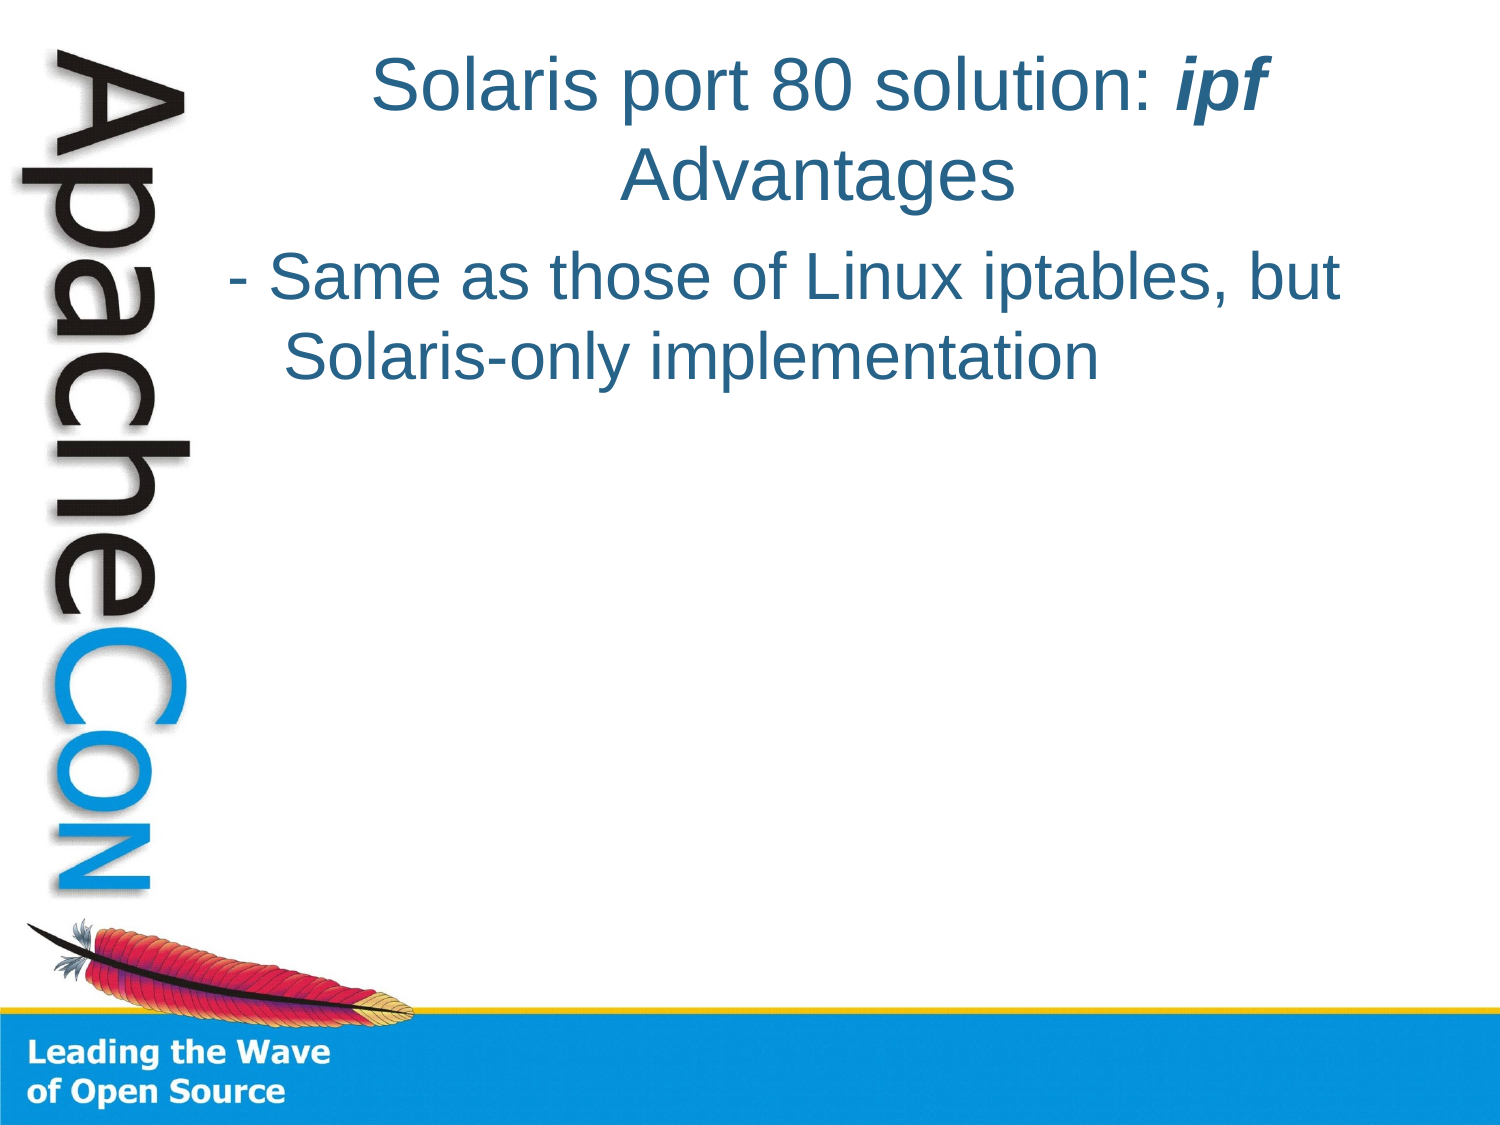

# Solaris port 80 solution: ipf Advantages
- Same as those of Linux iptables, but Solaris-only implementation